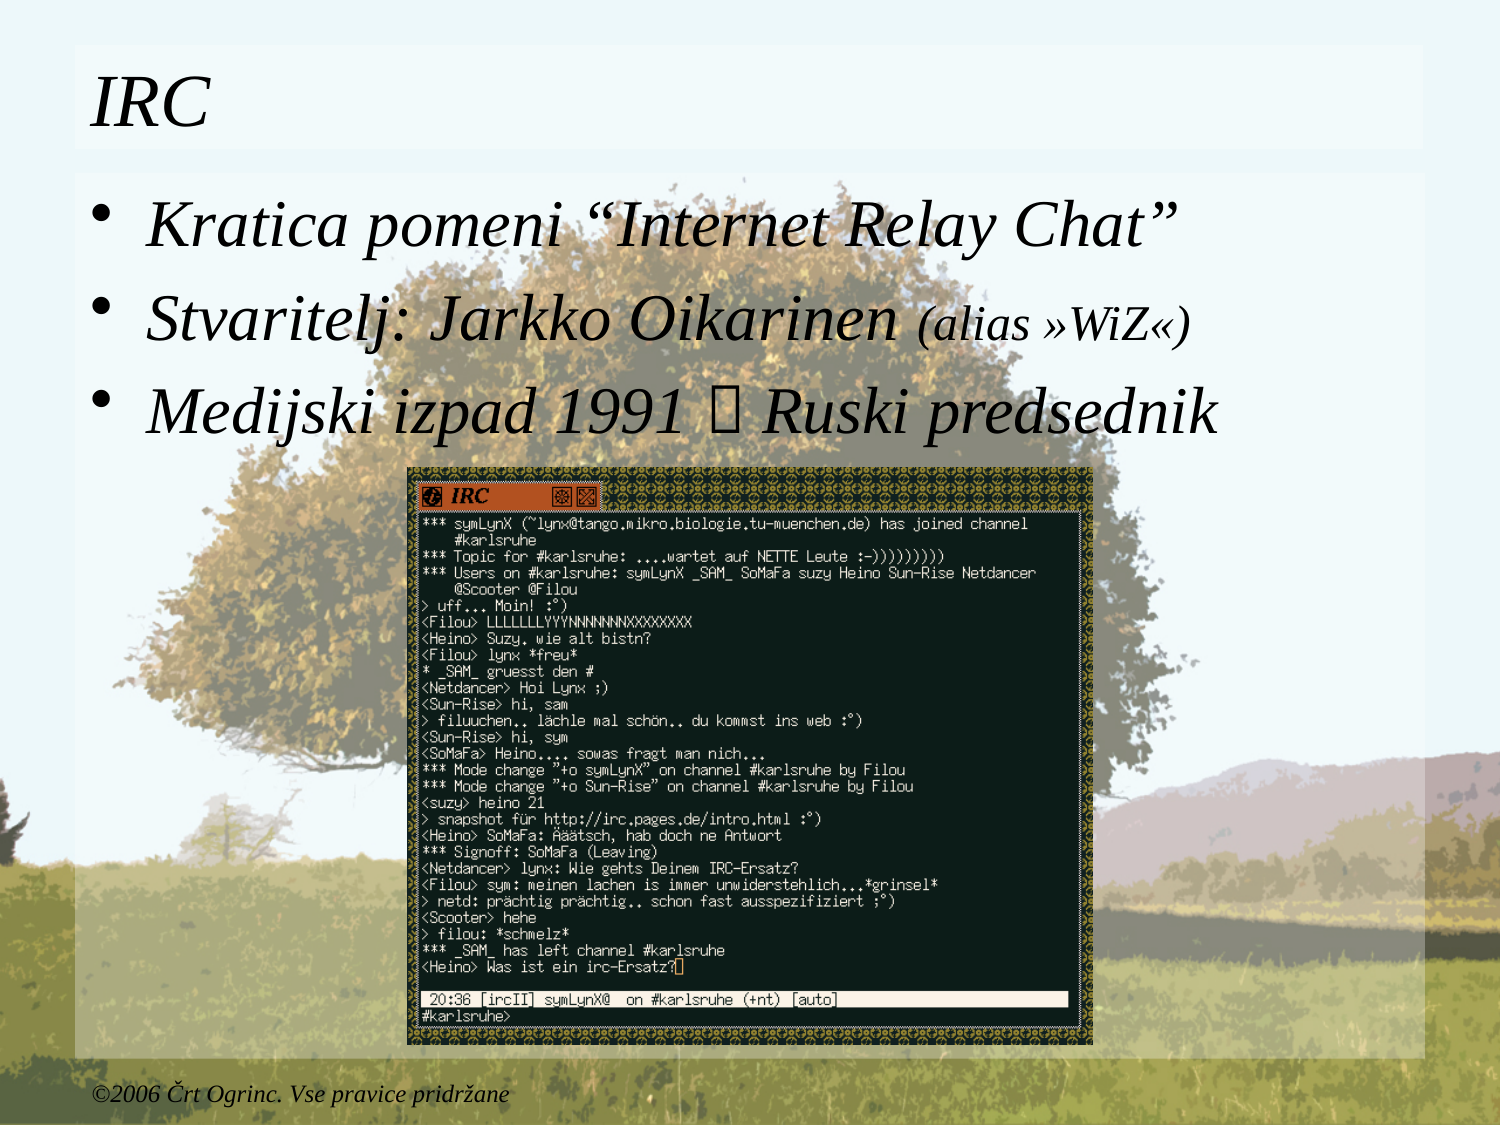

# IRC
Kratica pomeni “Internet Relay Chat”
Stvaritelj: Jarkko Oikarinen (alias »WiZ«)
Medijski izpad 1991  Ruski predsednik